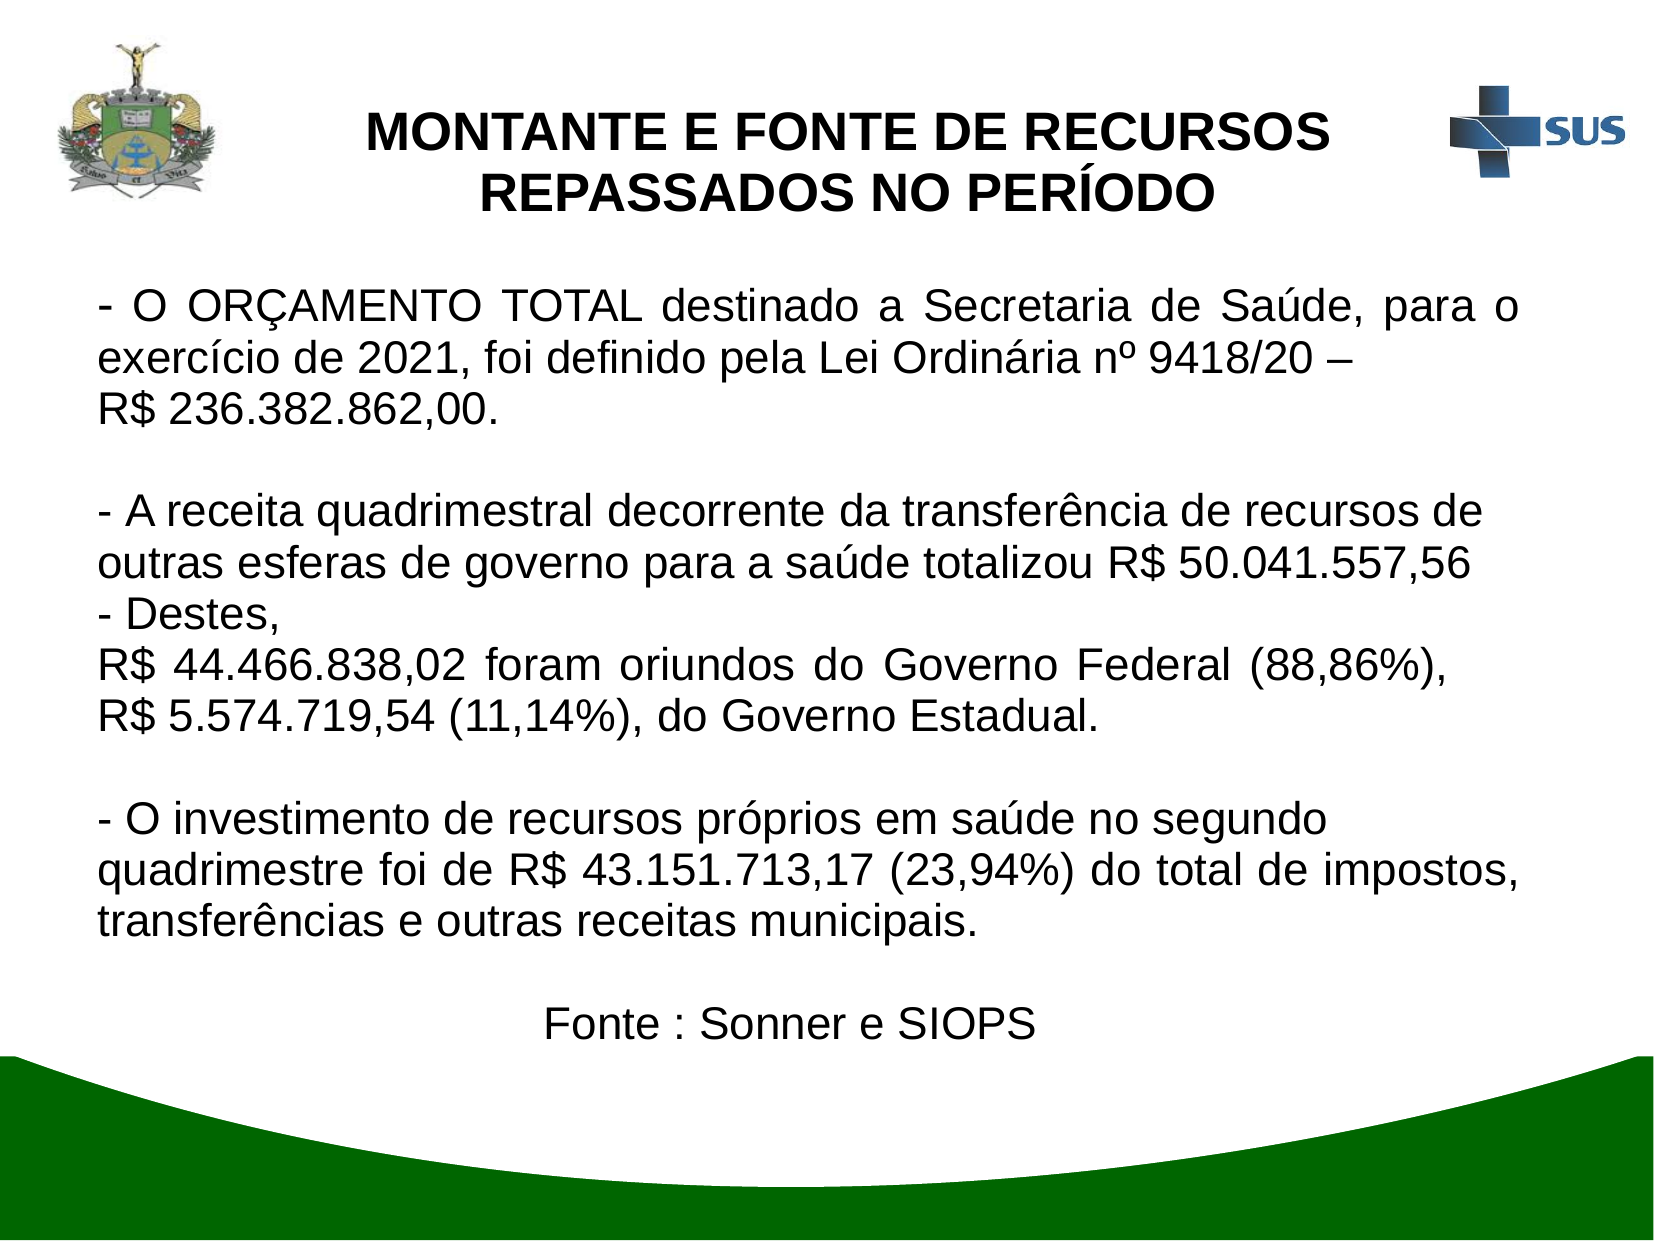

MONTANTE E FONTE DE RECURSOS REPASSADOS NO PERÍODO
- O ORÇAMENTO TOTAL destinado a Secretaria de Saúde, para o exercício de 2021, foi definido pela Lei Ordinária nº 9418/20 –
R$ 236.382.862,00.
- A receita quadrimestral decorrente da transferência de recursos de
outras esferas de governo para a saúde totalizou R$ 50.041.557,56
- Destes,
R$ 44.466.838,02 foram oriundos do Governo Federal (88,86%), R$ 5.574.719,54 (11,14%), do Governo Estadual.
- O investimento de recursos próprios em saúde no segundo
quadrimestre foi de R$ 43.151.713,17 (23,94%) do total de impostos, transferências e outras receitas municipais.
 Fonte : Sonner e SIOPS